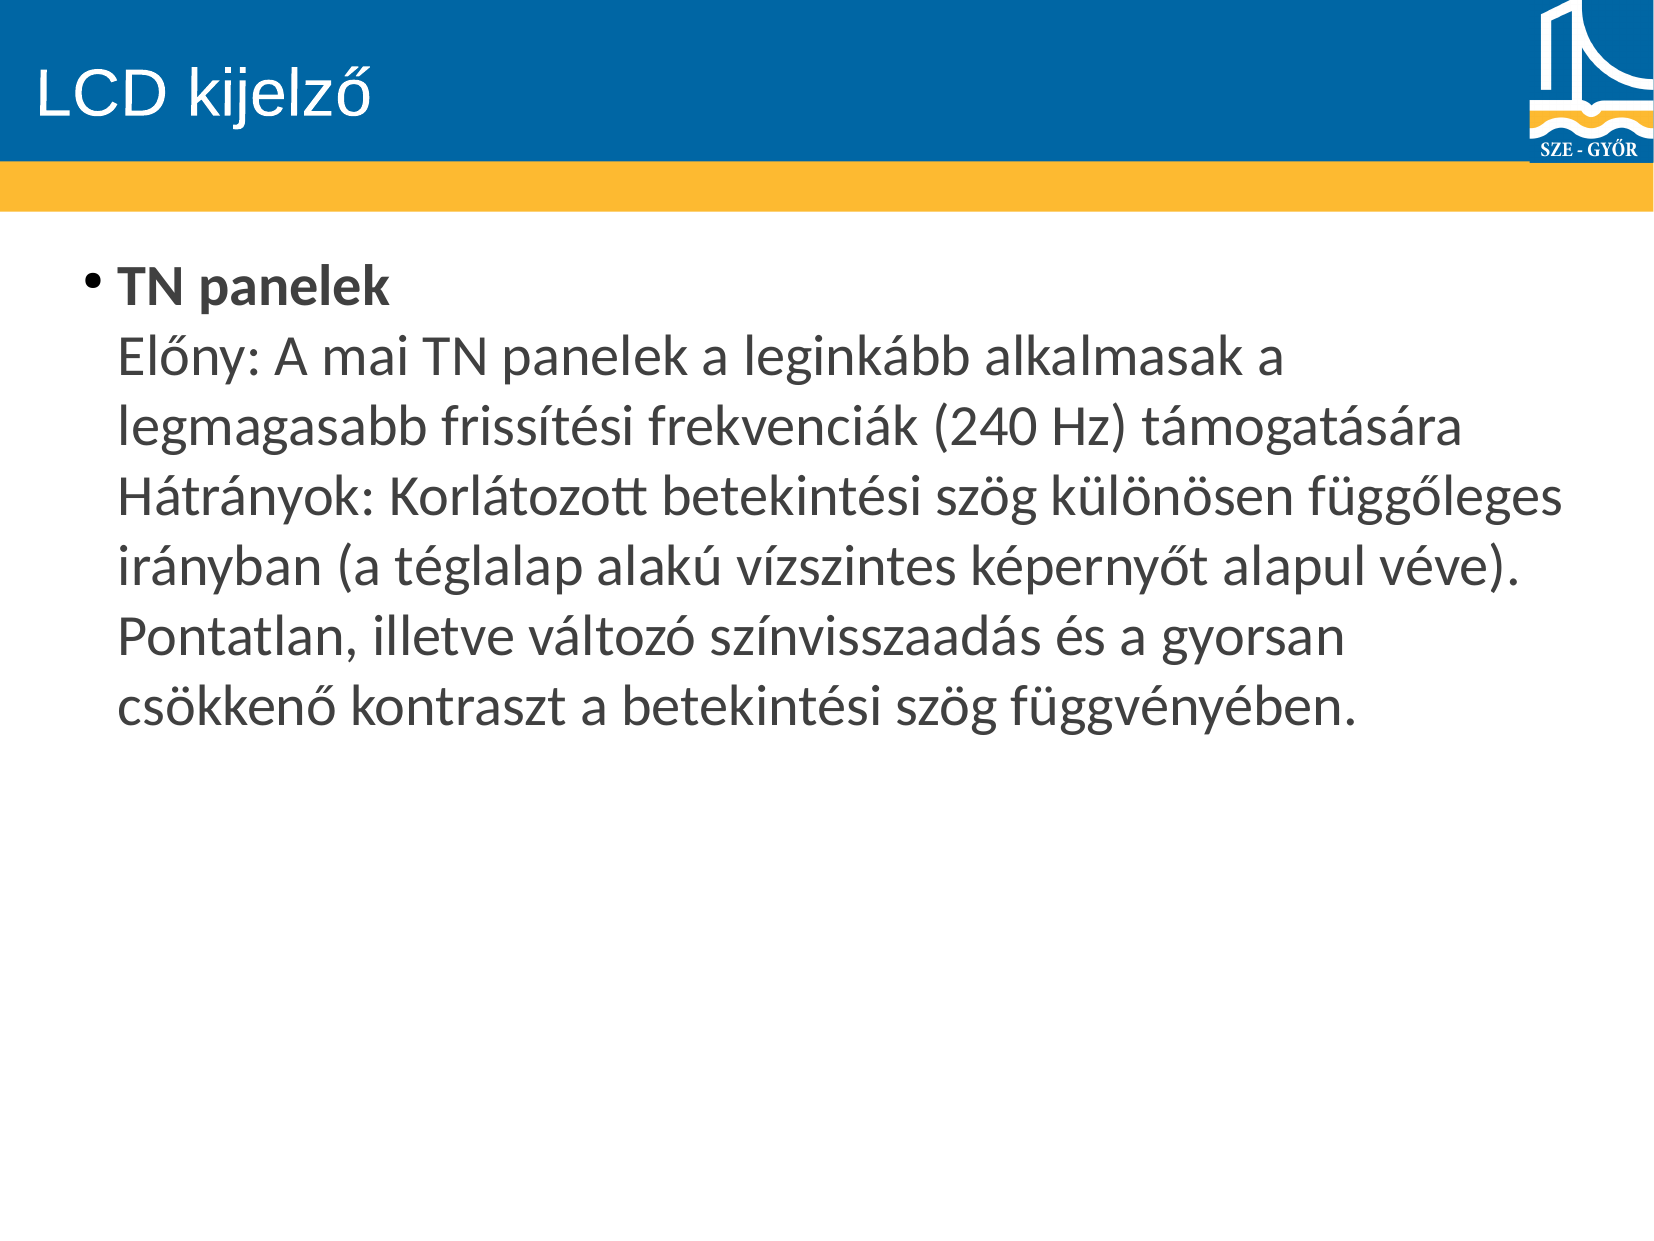

LCD kijelző
TN panelek
Előny: A mai TN panelek a leginkább alkalmasak a legmagasabb frissítési frekvenciák (240 Hz) támogatására Hátrányok: Korlátozott betekintési szög különösen függőleges irányban (a téglalap alakú vízszintes képernyőt alapul véve). Pontatlan, illetve változó színvisszaadás és a gyorsan csökkenő kontraszt a betekintési szög függvényében.